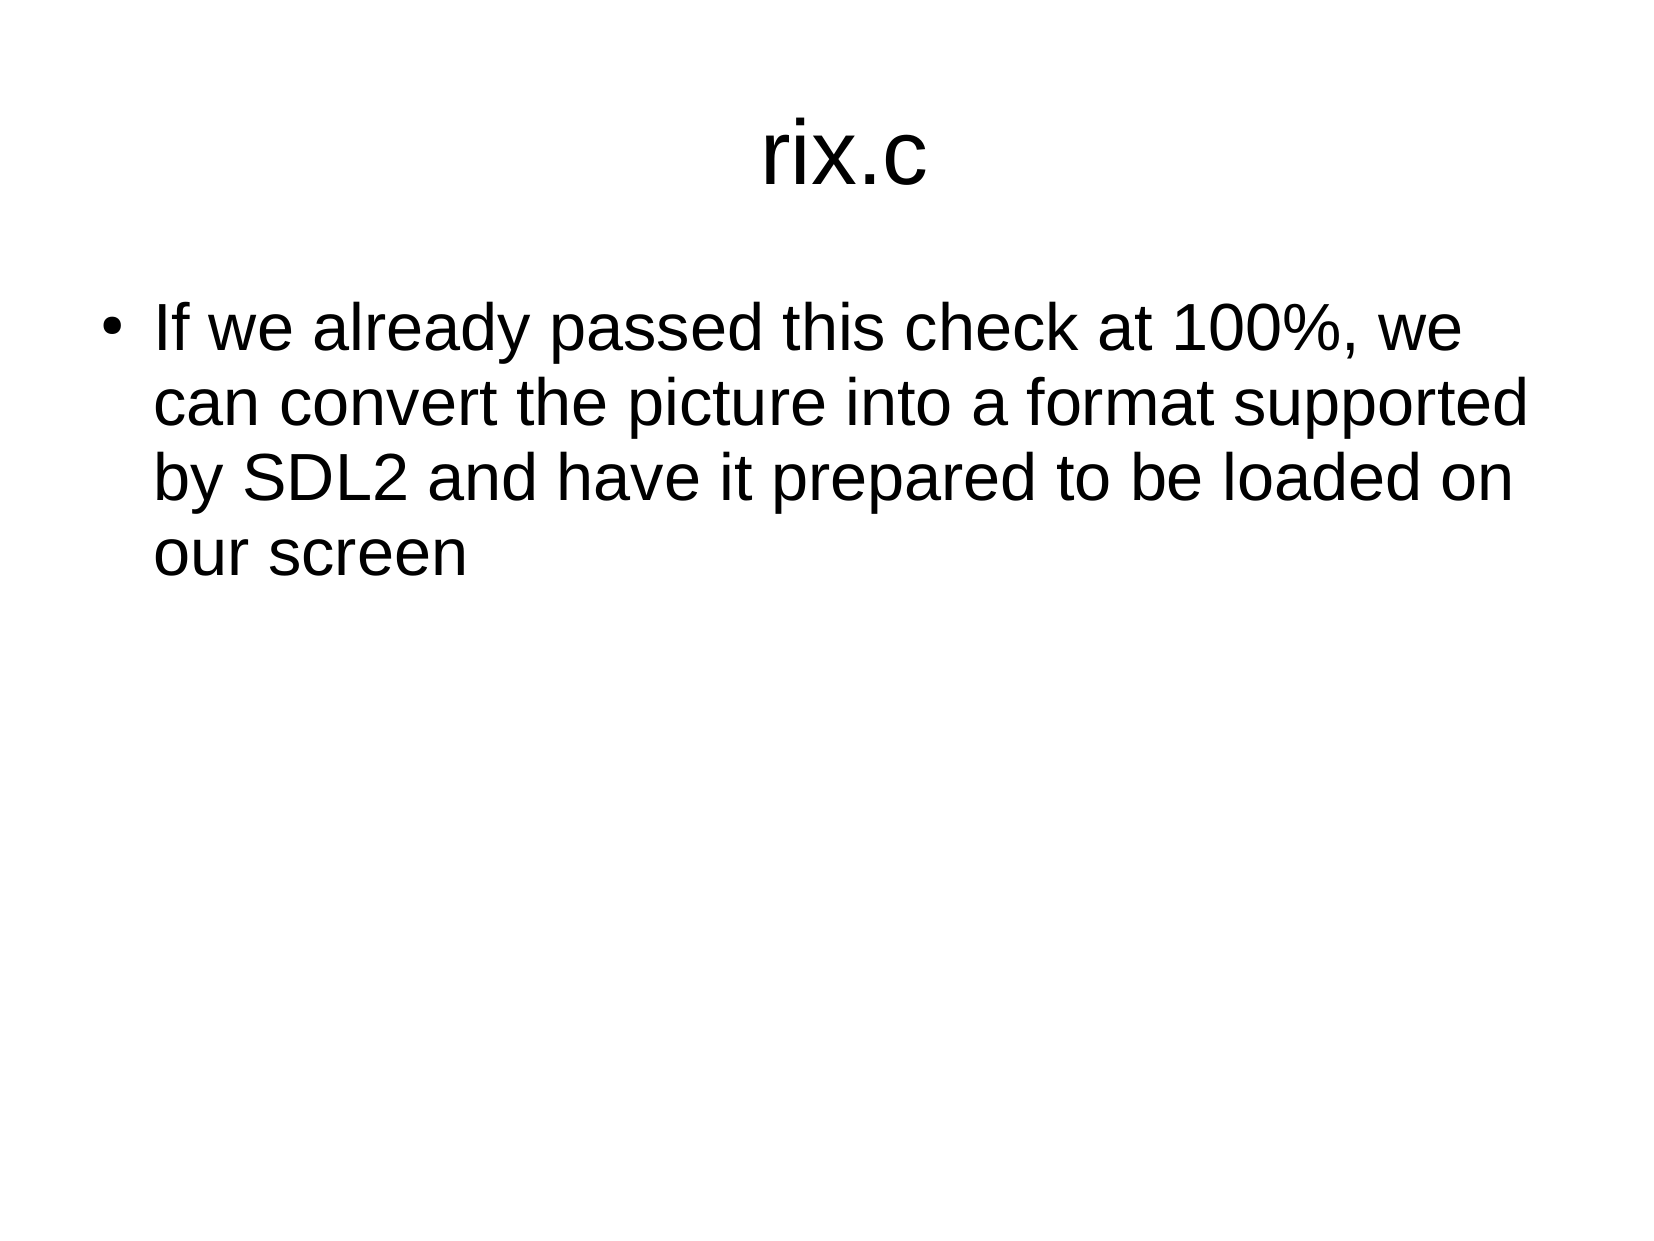

# rix.c
If we already passed this check at 100%, we can convert the picture into a format supported by SDL2 and have it prepared to be loaded on our screen